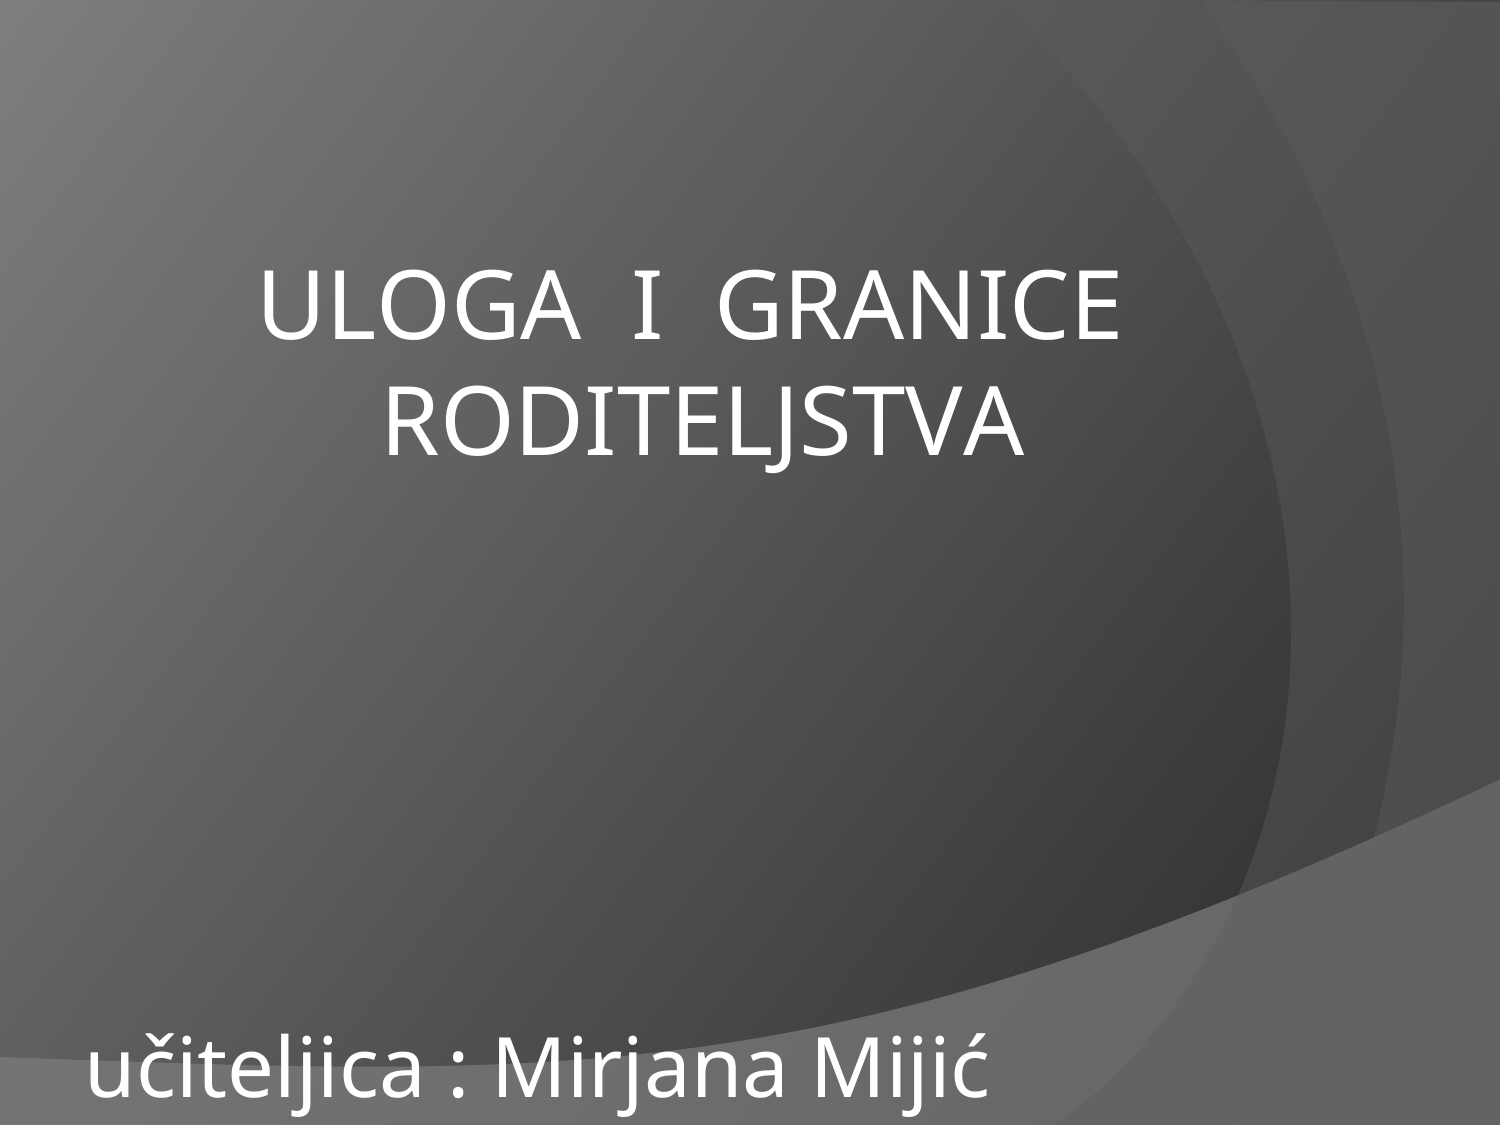

ULOGA I GRANICE
RODITELJSTVA
# učiteljica : Mirjana Mijić